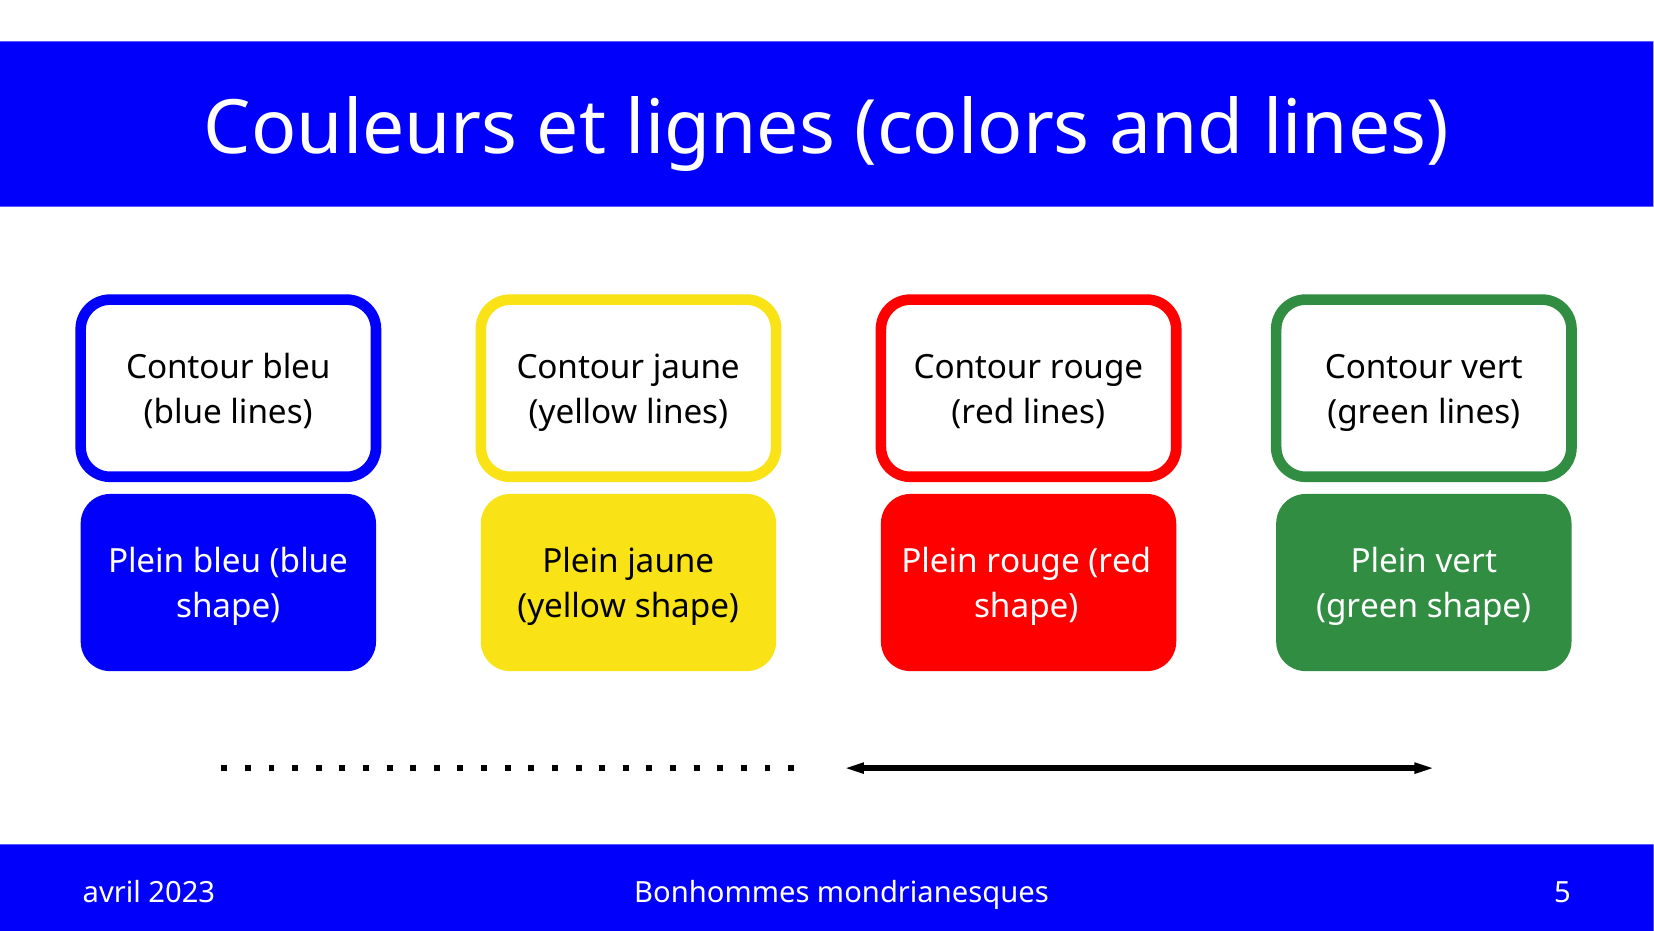

# Couleurs et lignes (colors and lines)
Contour bleu (blue lines)
Contour jaune (yellow lines)
Contour rouge (red lines)
Contour vert (green lines)
Plein bleu (blue shape)
Plein jaune (yellow shape)
Plein rouge (red shape)
Plein vert (green shape)
avril 2023
Bonhommes mondrianesques
5